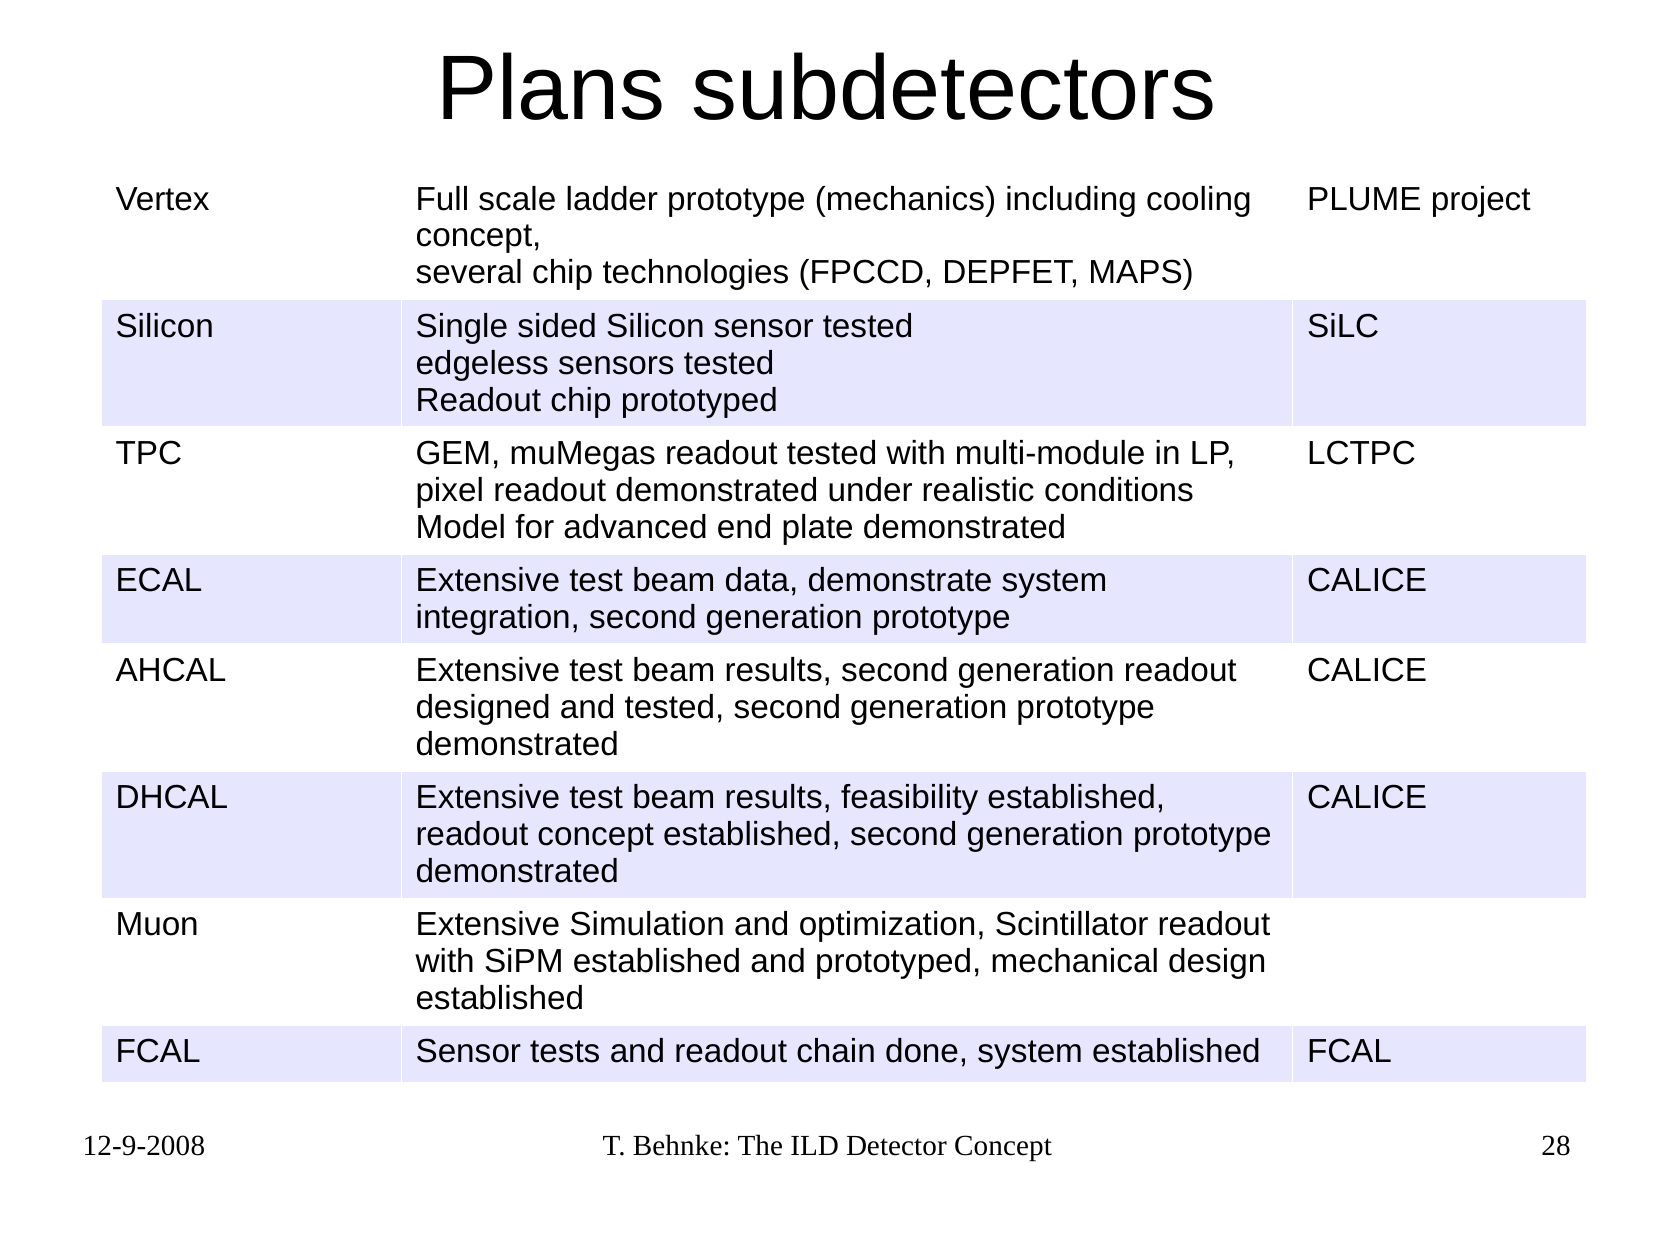

# Plans subdetectors
| Vertex | Full scale ladder prototype (mechanics) including cooling concept, several chip technologies (FPCCD, DEPFET, MAPS) | PLUME project |
| --- | --- | --- |
| Silicon | Single sided Silicon sensor tested edgeless sensors tested Readout chip prototyped | SiLC |
| TPC | GEM, muMegas readout tested with multi-module in LP, pixel readout demonstrated under realistic conditions Model for advanced end plate demonstrated | LCTPC |
| ECAL | Extensive test beam data, demonstrate system integration, second generation prototype | CALICE |
| AHCAL | Extensive test beam results, second generation readout designed and tested, second generation prototype demonstrated | CALICE |
| DHCAL | Extensive test beam results, feasibility established, readout concept established, second generation prototype demonstrated | CALICE |
| Muon | Extensive Simulation and optimization, Scintillator readout with SiPM established and prototyped, mechanical design established | |
| FCAL | Sensor tests and readout chain done, system established | FCAL |
12-9-2008
T. Behnke: The ILD Detector Concept
28